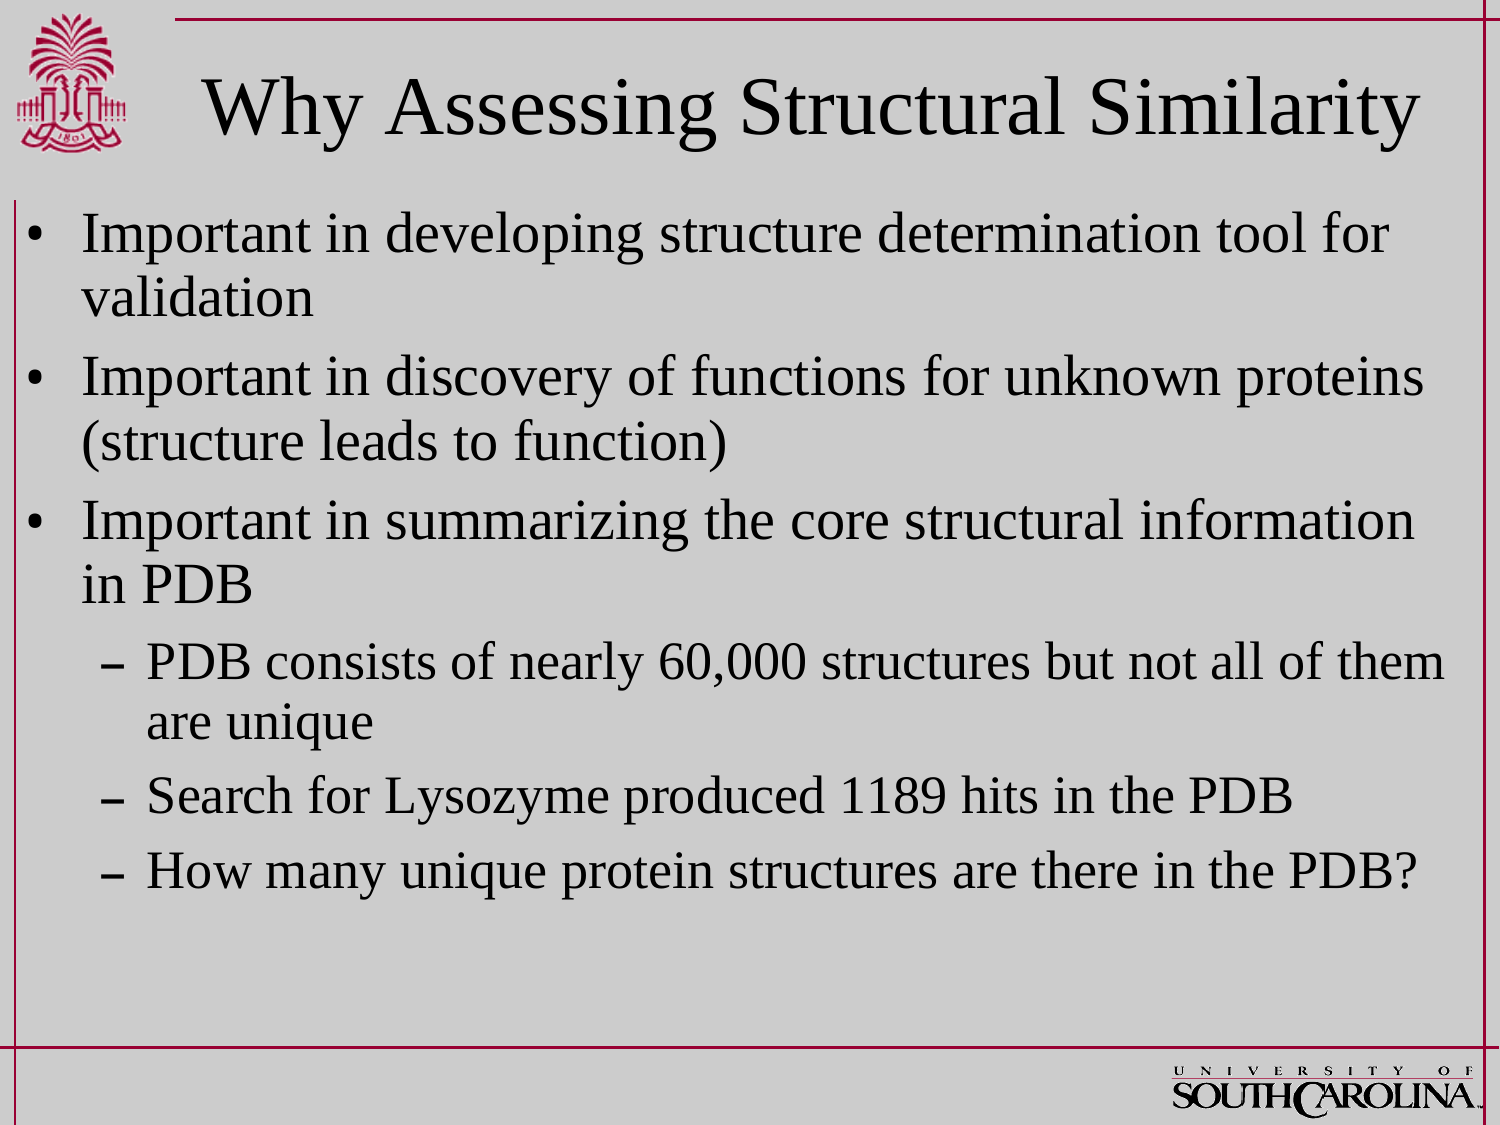

# Why Assessing Structural Similarity
Important in developing structure determination tool for validation
Important in discovery of functions for unknown proteins (structure leads to function)
Important in summarizing the core structural information in PDB
PDB consists of nearly 60,000 structures but not all of them are unique
Search for Lysozyme produced 1189 hits in the PDB
How many unique protein structures are there in the PDB?